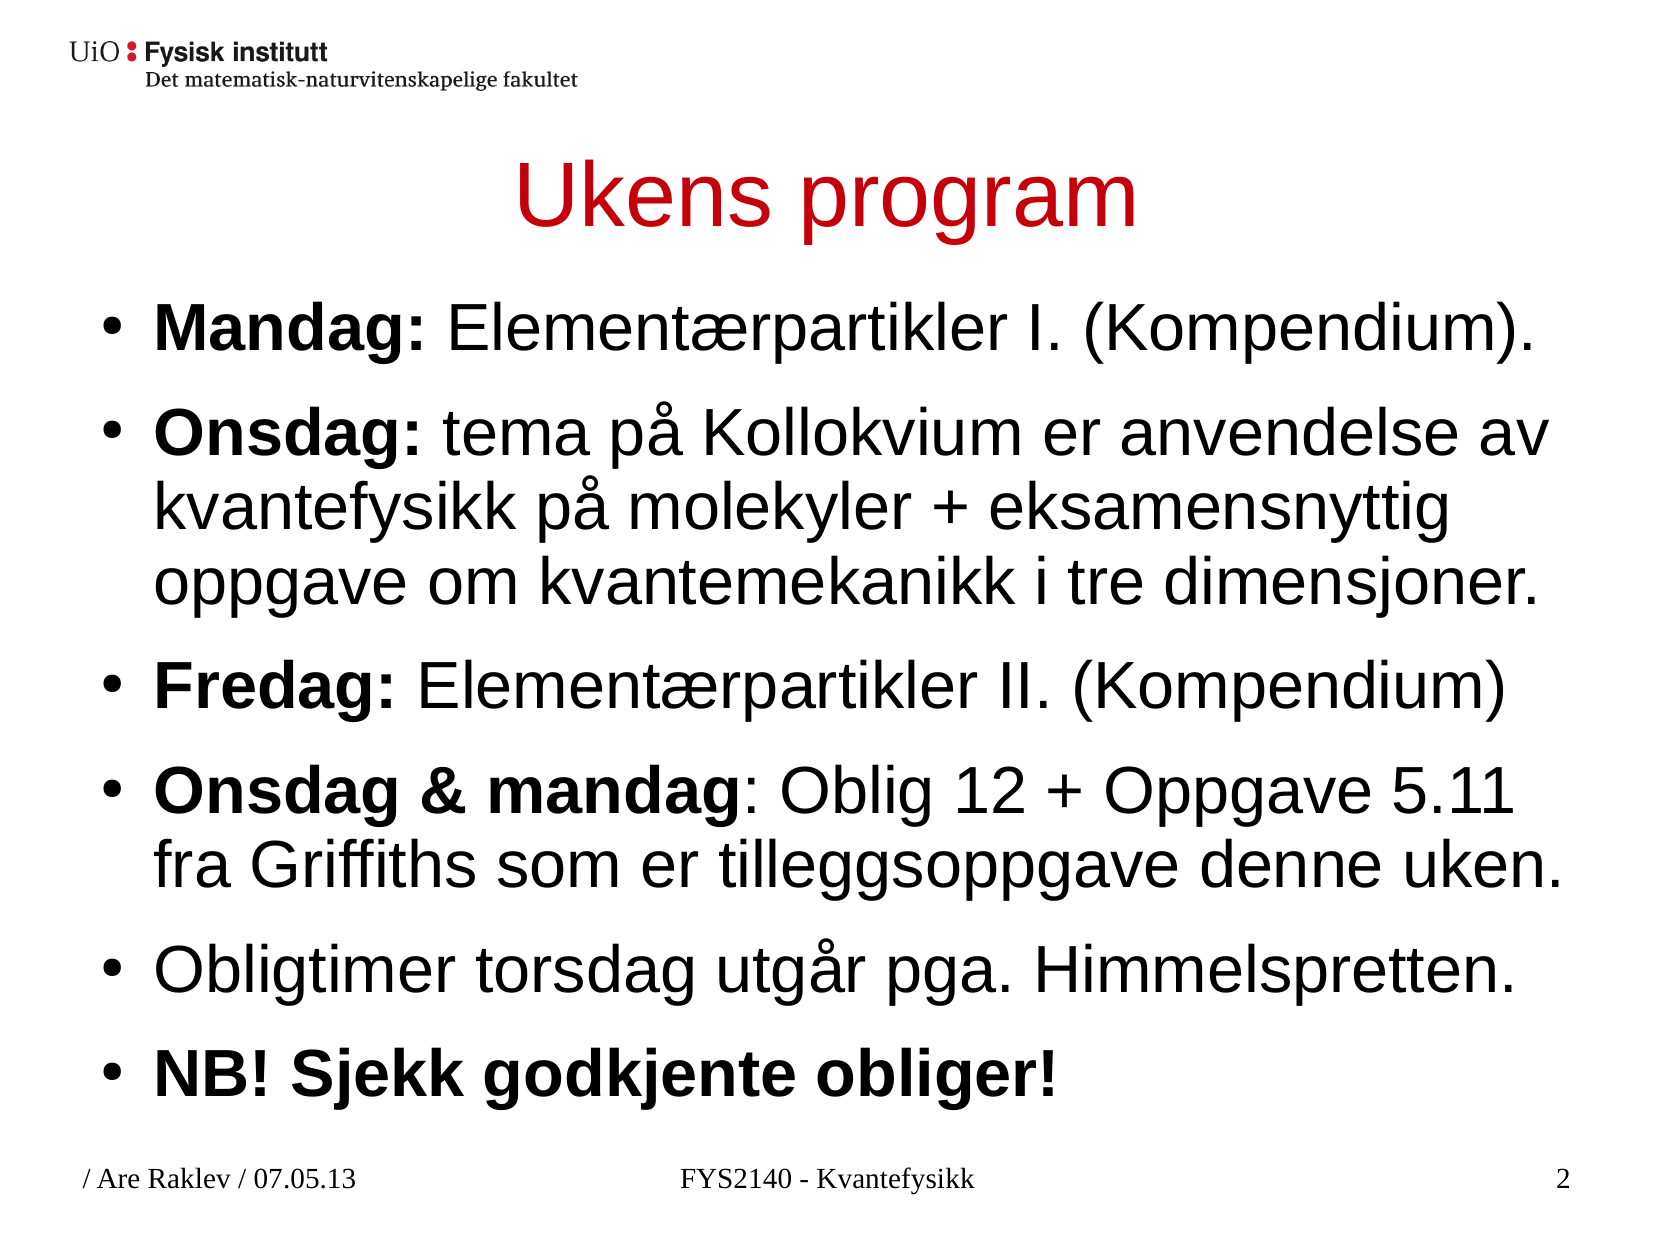

# Ukens program
Mandag: Elementærpartikler I. (Kompendium).
Onsdag: tema på Kollokvium er anvendelse av kvantefysikk på molekyler + eksamensnyttig oppgave om kvantemekanikk i tre dimensjoner.
Fredag: Elementærpartikler II. (Kompendium)
Onsdag & mandag: Oblig 12 + Oppgave 5.11 fra Griffiths som er tilleggsoppgave denne uken.
Obligtimer torsdag utgår pga. Himmelspretten.
NB! Sjekk godkjente obliger!
/ Are Raklev / 07.05.13
FYS2140 - Kvantefysikk
2